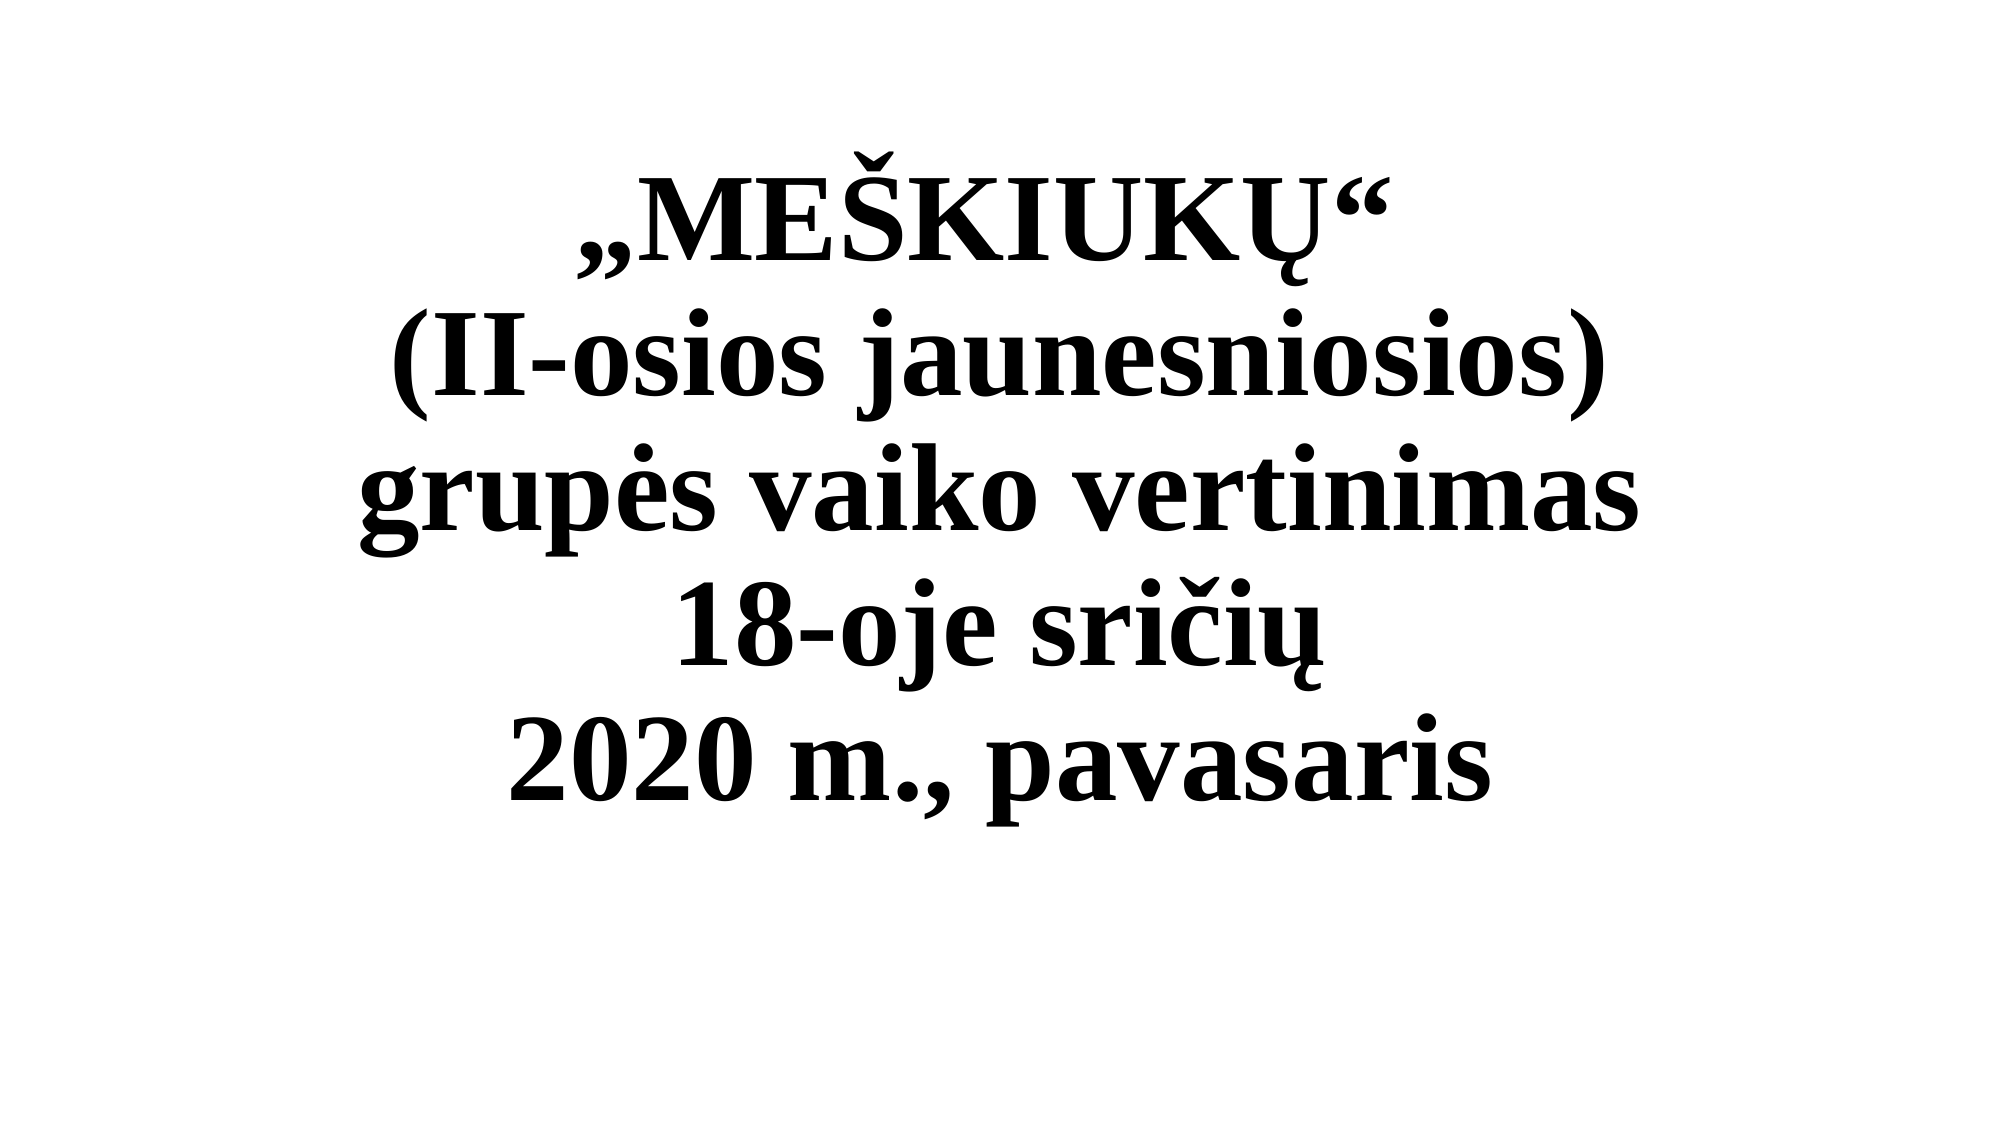

# „MEŠKIUKŲ“ (II-osios jaunesniosios) grupės vaiko vertinimas 18-oje sričių 2020 m., pavasaris